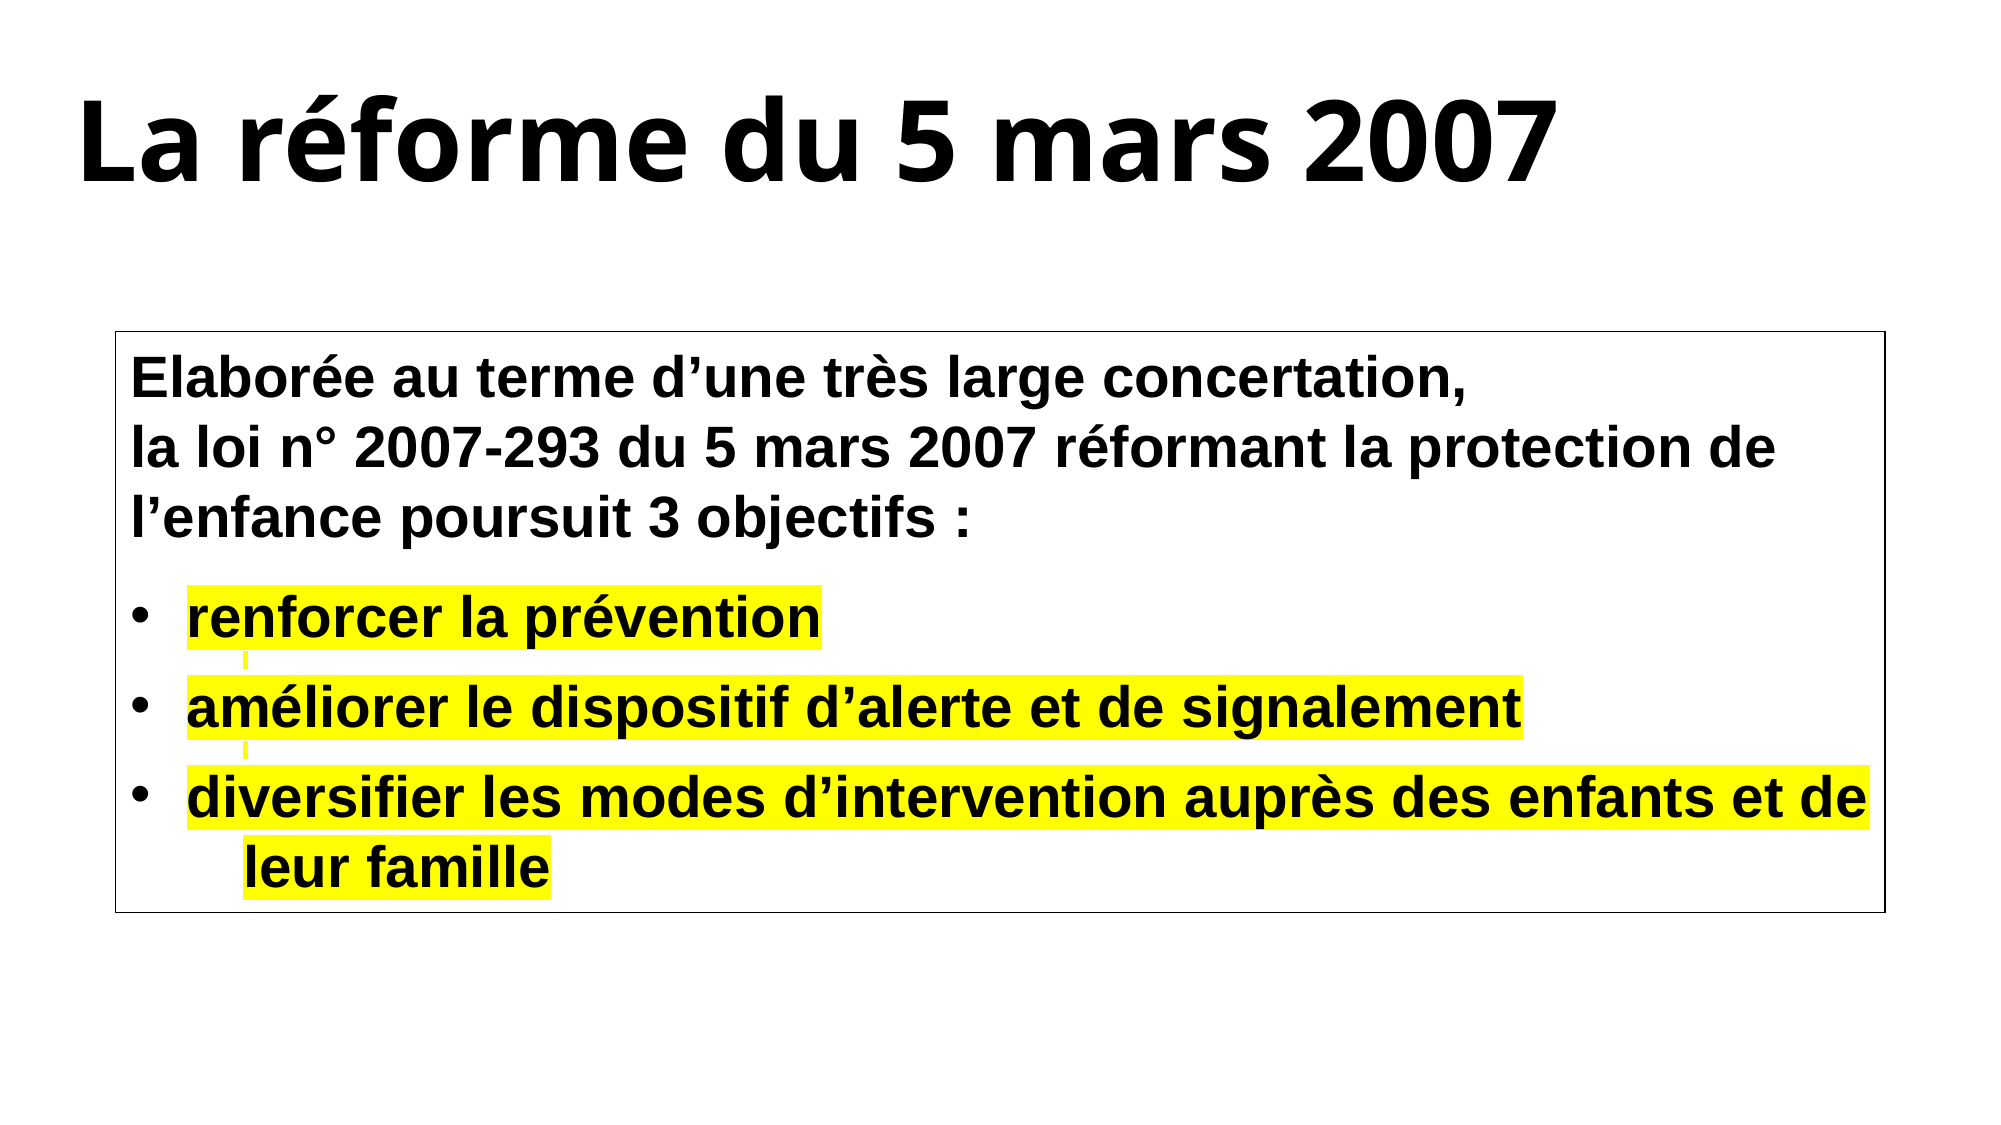

La réforme du 5 mars 2007
Elaborée au terme d’une très large concertation,
la loi n° 2007-293 du 5 mars 2007 réformant la protection de l’enfance poursuit 3 objectifs :
renforcer la prévention
améliorer le dispositif d’alerte et de signalement
diversifier les modes d’intervention auprès des enfants et de leur famille